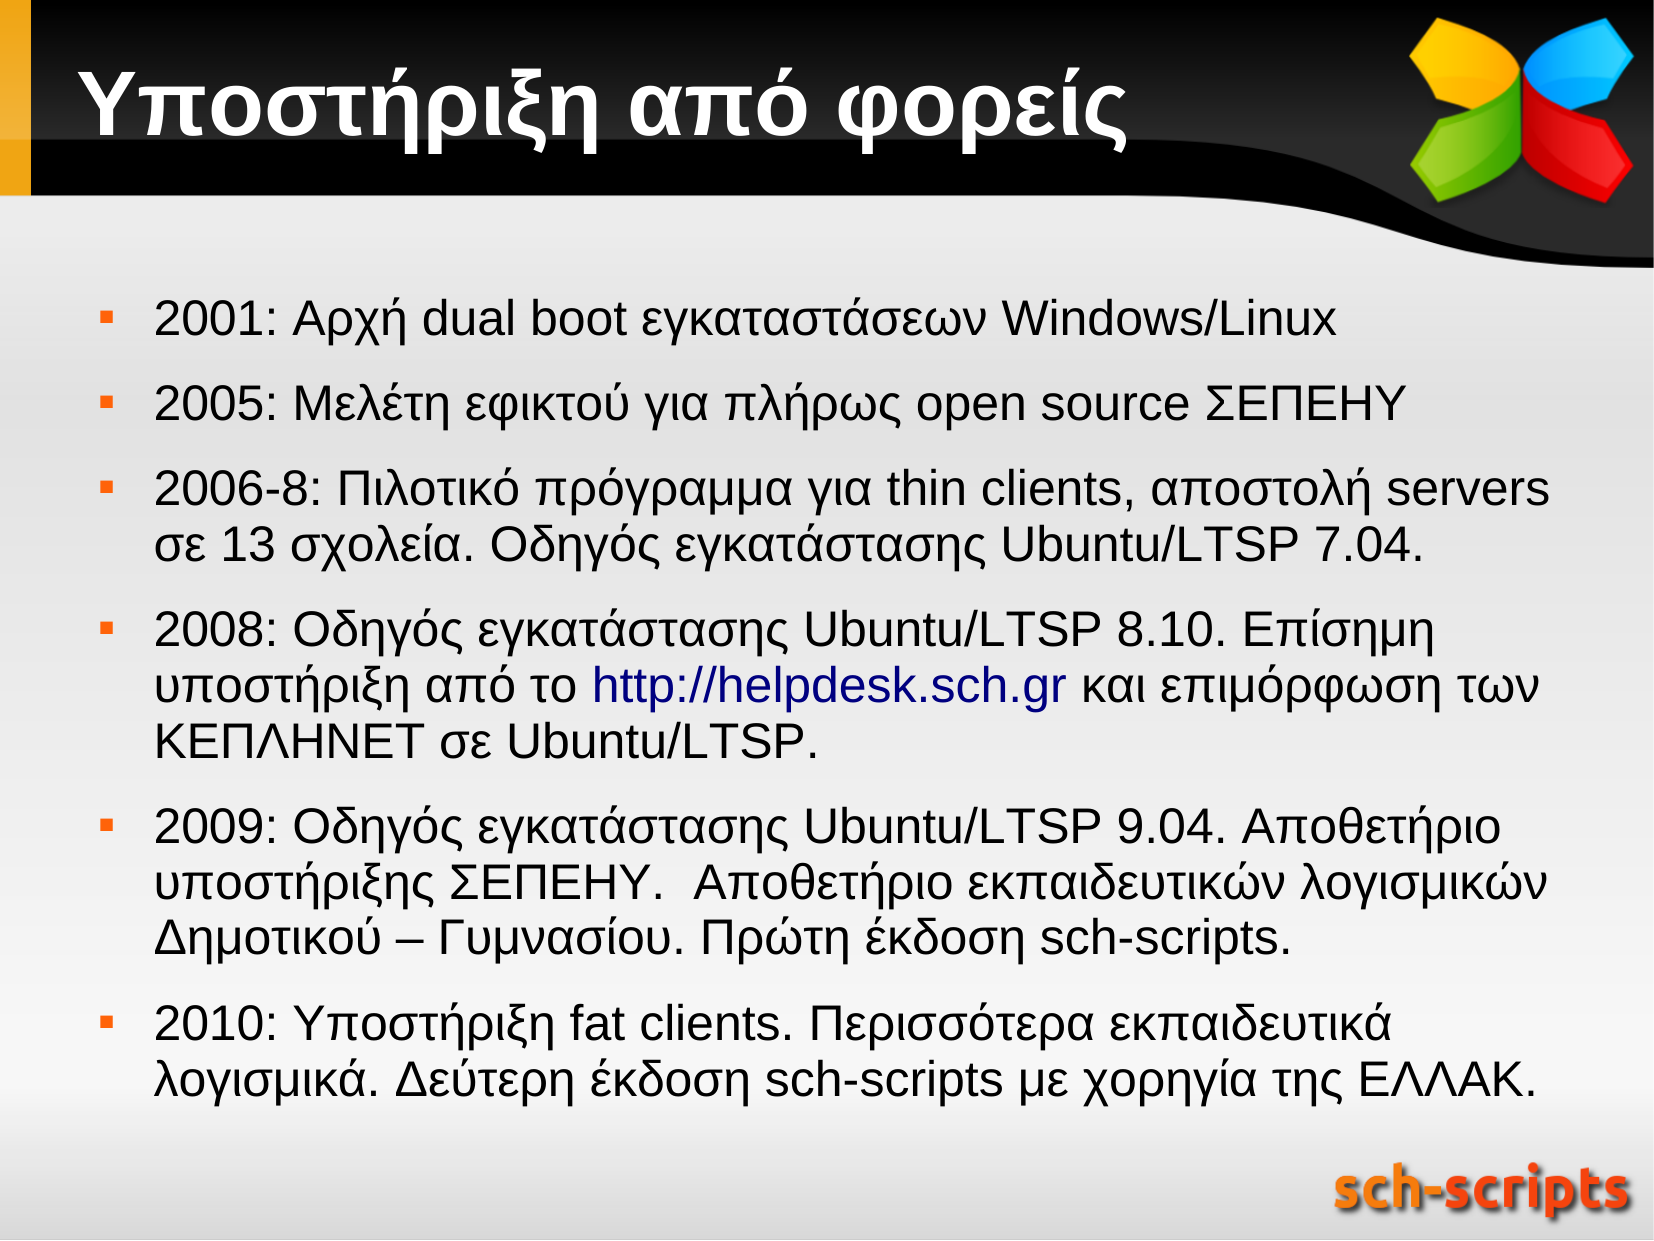

# Υποστήριξη από φορείς
2001: Αρχή dual boot εγκαταστάσεων Windows/Linux
2005: Μελέτη εφικτού για πλήρως open source ΣΕΠΕΗΥ
2006-8: Πιλοτικό πρόγραμμα για thin clients, αποστολή servers σε 13 σχολεία. Οδηγός εγκατάστασης Ubuntu/LTSP 7.04.
2008: Οδηγός εγκατάστασης Ubuntu/LTSP 8.10. Επίσημη υποστήριξη από το http://helpdesk.sch.gr και επιμόρφωση των ΚΕΠΛΗΝΕΤ σε Ubuntu/LTSP.
2009: Οδηγός εγκατάστασης Ubuntu/LTSP 9.04. Αποθετήριο υποστήριξης ΣΕΠΕΗΥ. Αποθετήριο εκπαιδευτικών λογισμικών Δημοτικού – Γυμνασίου. Πρώτη έκδοση sch-scripts.
2010: Υποστήριξη fat clients. Περισσότερα εκπαιδευτικά λογισμικά. Δεύτερη έκδοση sch-scripts με χορηγία της ΕΛΛΑΚ.